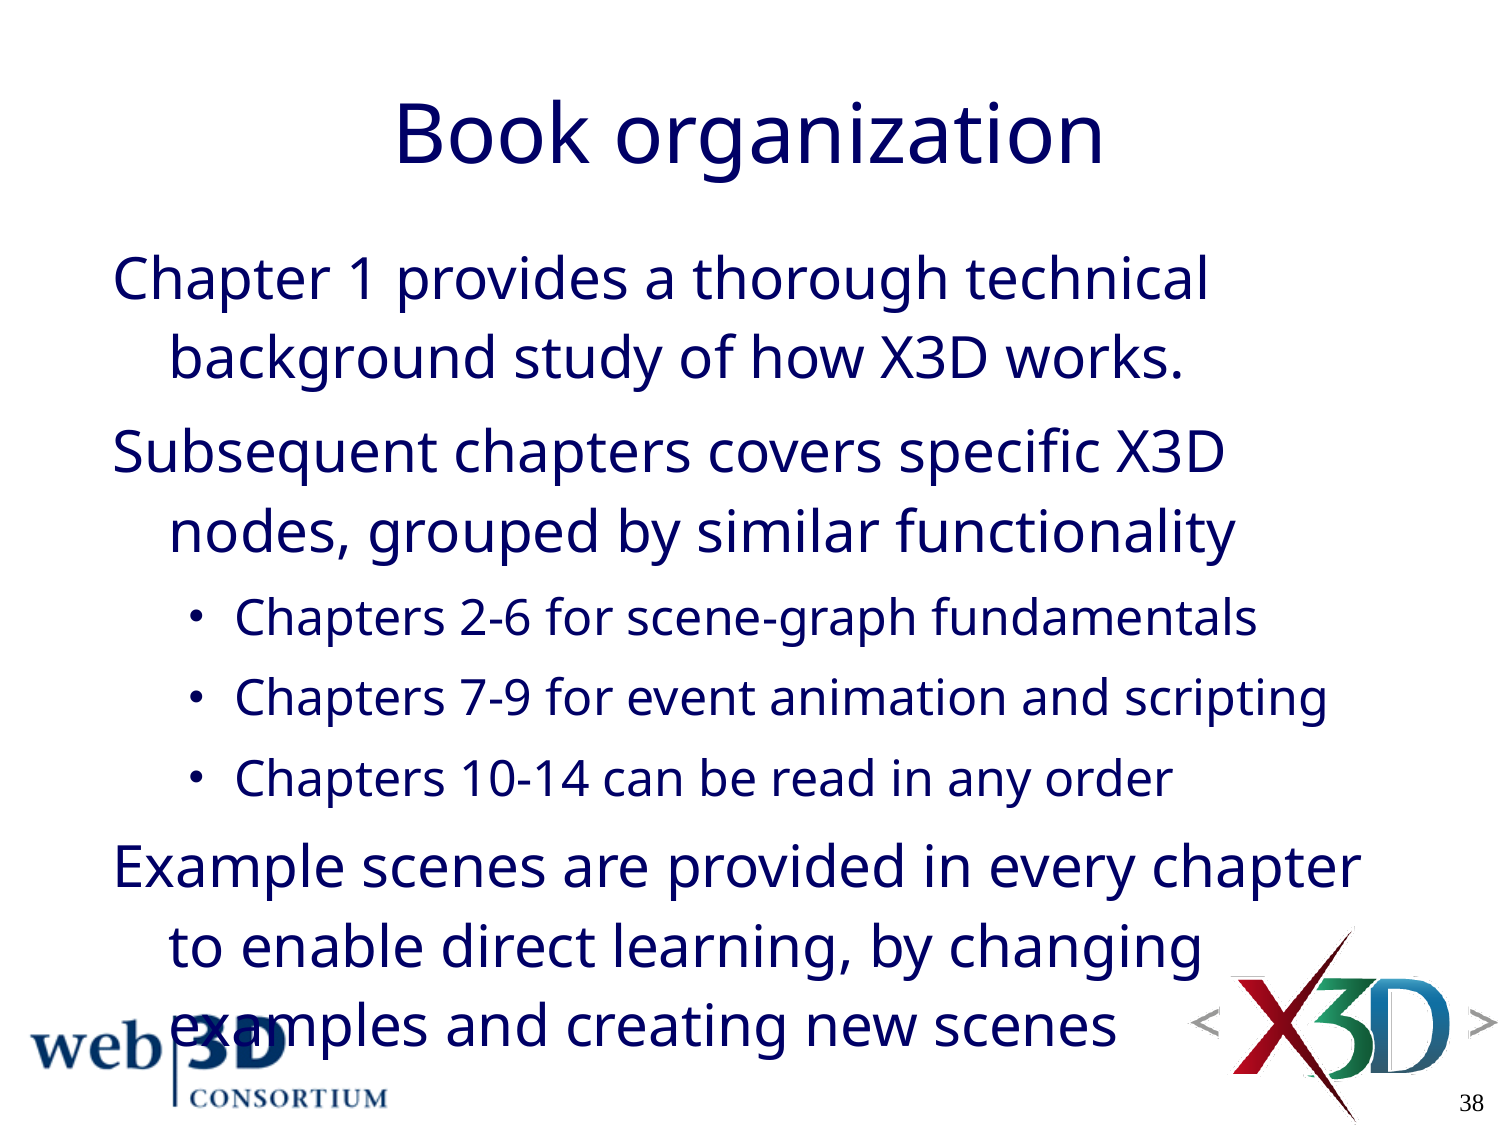

# Book organization
Chapter 1 provides a thorough technical background study of how X3D works.
Subsequent chapters covers specific X3D nodes, grouped by similar functionality
Chapters 2-6 for scene-graph fundamentals
Chapters 7-9 for event animation and scripting
Chapters 10-14 can be read in any order
Example scenes are provided in every chapter to enable direct learning, by changing examples and creating new scenes